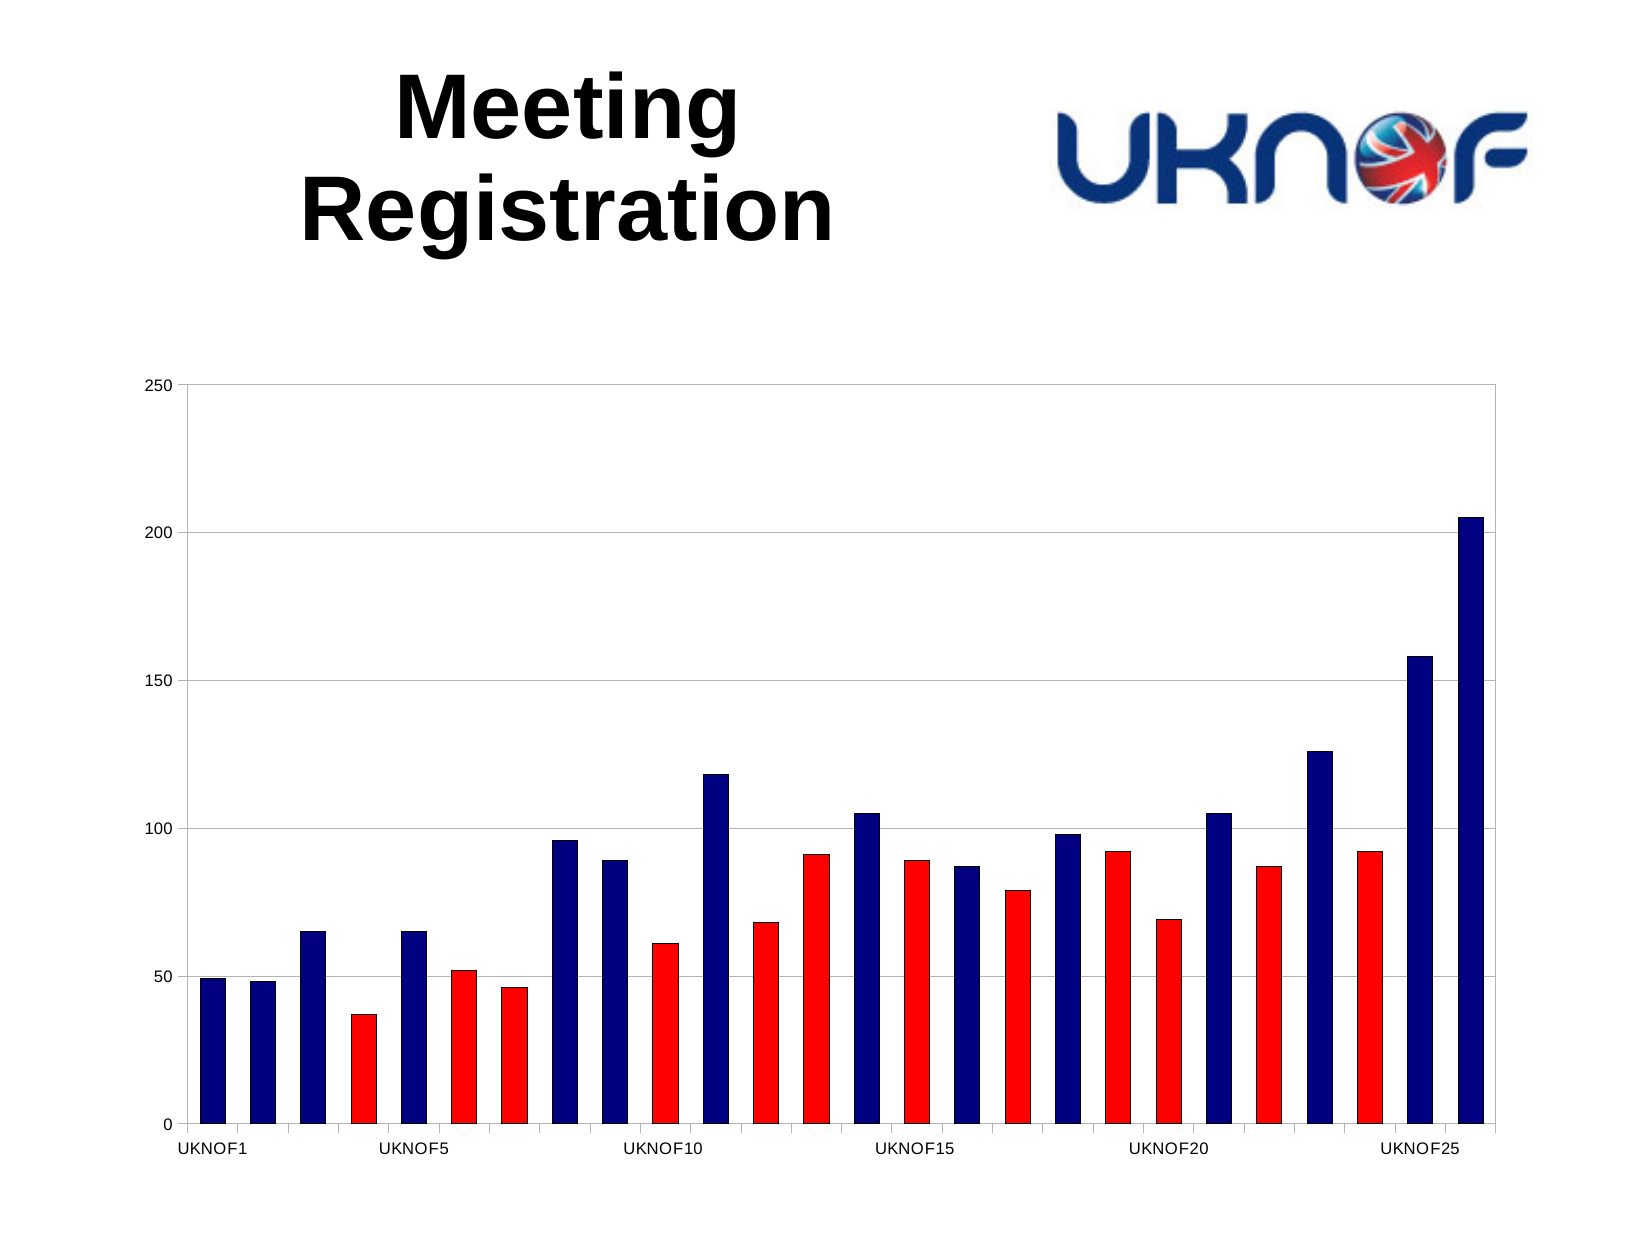

# Meeting Registration
### Chart
| Category | Column 2 |
|---|---|
| UKNOF1 | 49.0 |
| None | 48.0 |
| None | 65.0 |
| None | 37.0 |
| UKNOF5 | 65.0 |
| None | 52.0 |
| None | 46.0 |
| None | 96.0 |
| None | 89.0 |
| UKNOF10 | 61.0 |
| None | 118.0 |
| None | 68.0 |
| None | 91.0 |
| None | 105.0 |
| UKNOF15 | 89.0 |
| None | 87.0 |
| None | 79.0 |
| None | 98.0 |
| None | 92.0 |
| UKNOF20 | 69.0 |
| None | 105.0 |
| None | 87.0 |
| None | 126.0 |
| None | 92.0 |
| UKNOF25 | 158.0 |
| None | 205.0 |